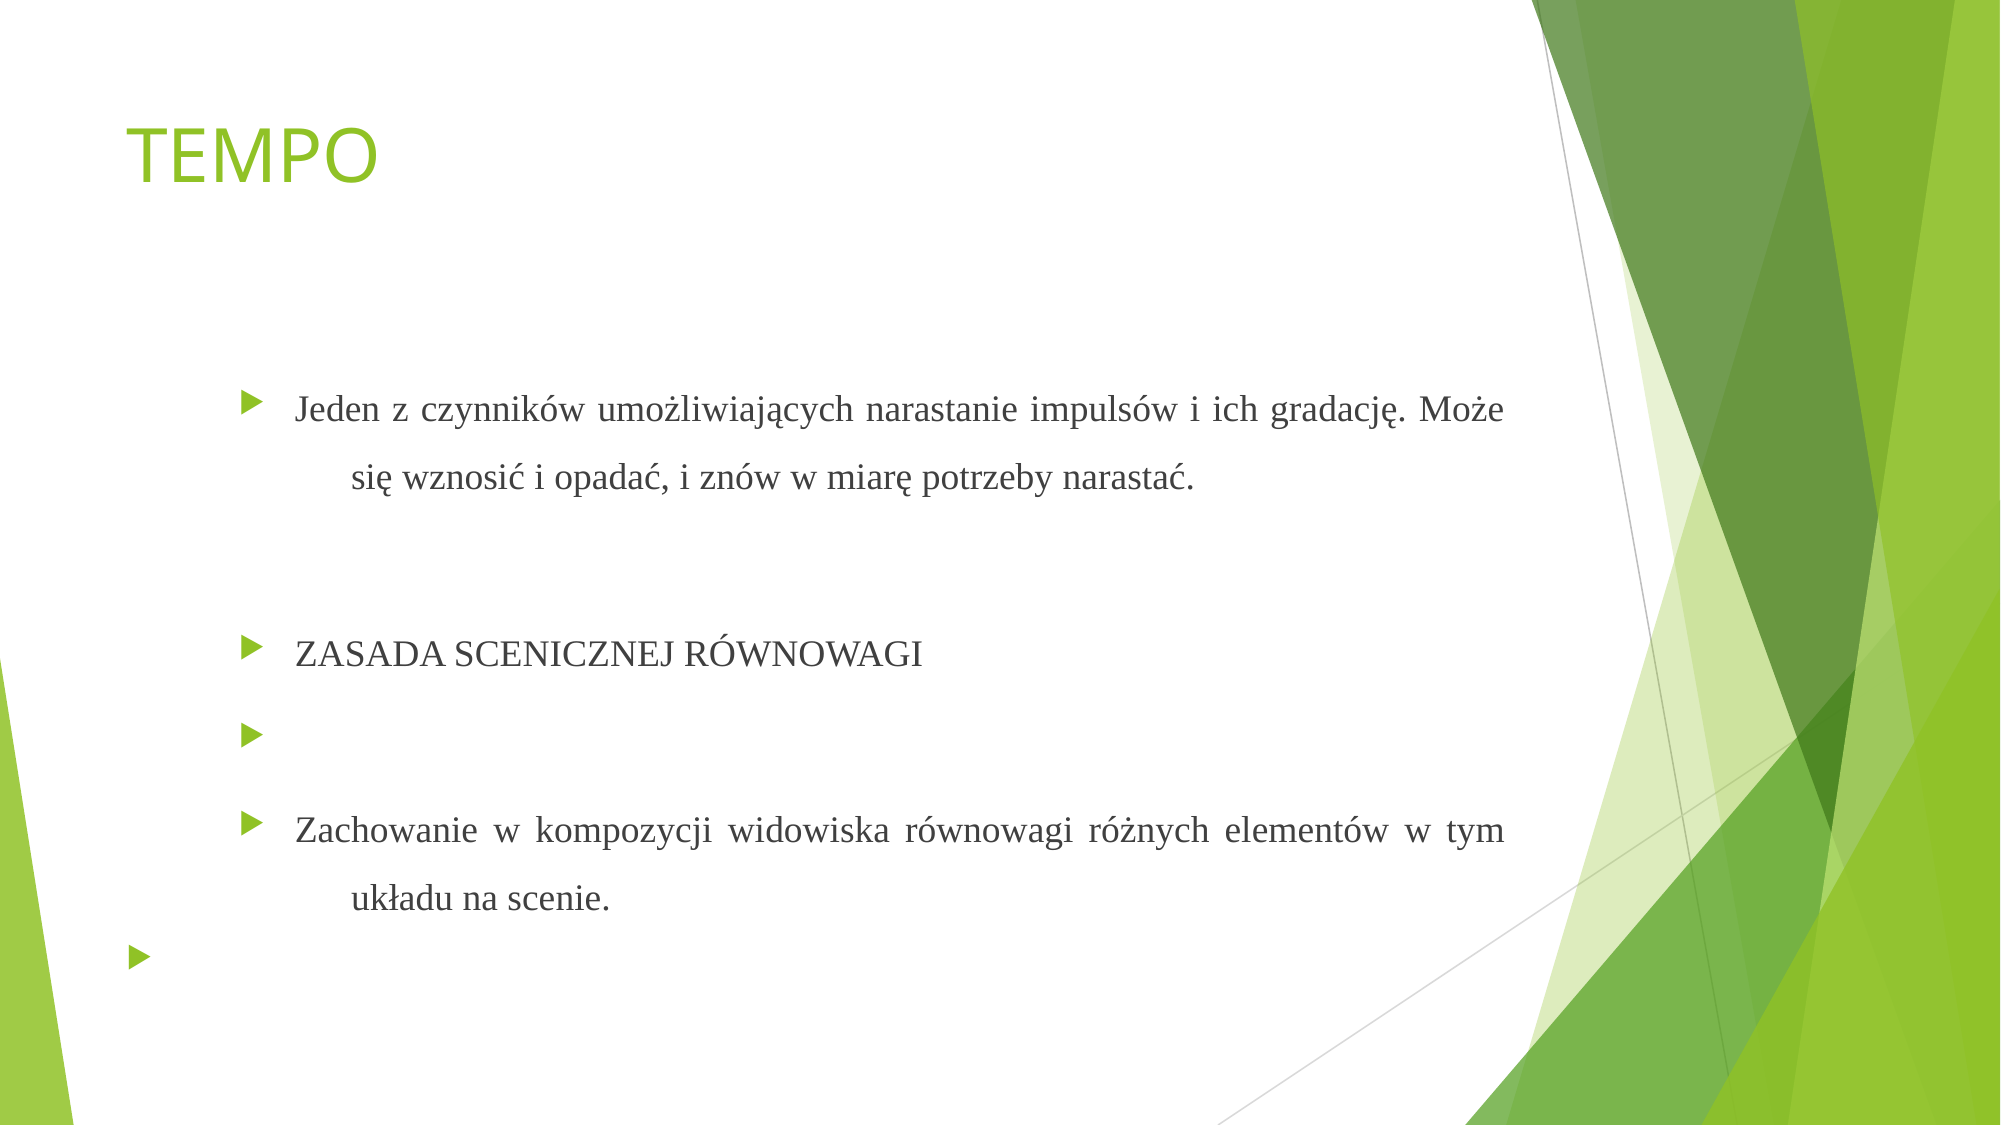

# TEMPO
Jeden z czynników umożliwiających narastanie impulsów i ich gradację. Może się wznosić i opadać, i znów w miarę potrzeby narastać.
ZASADA SCENICZNEJ RÓWNOWAGI
Zachowanie w kompozycji widowiska równowagi różnych elementów w tym układu na scenie.